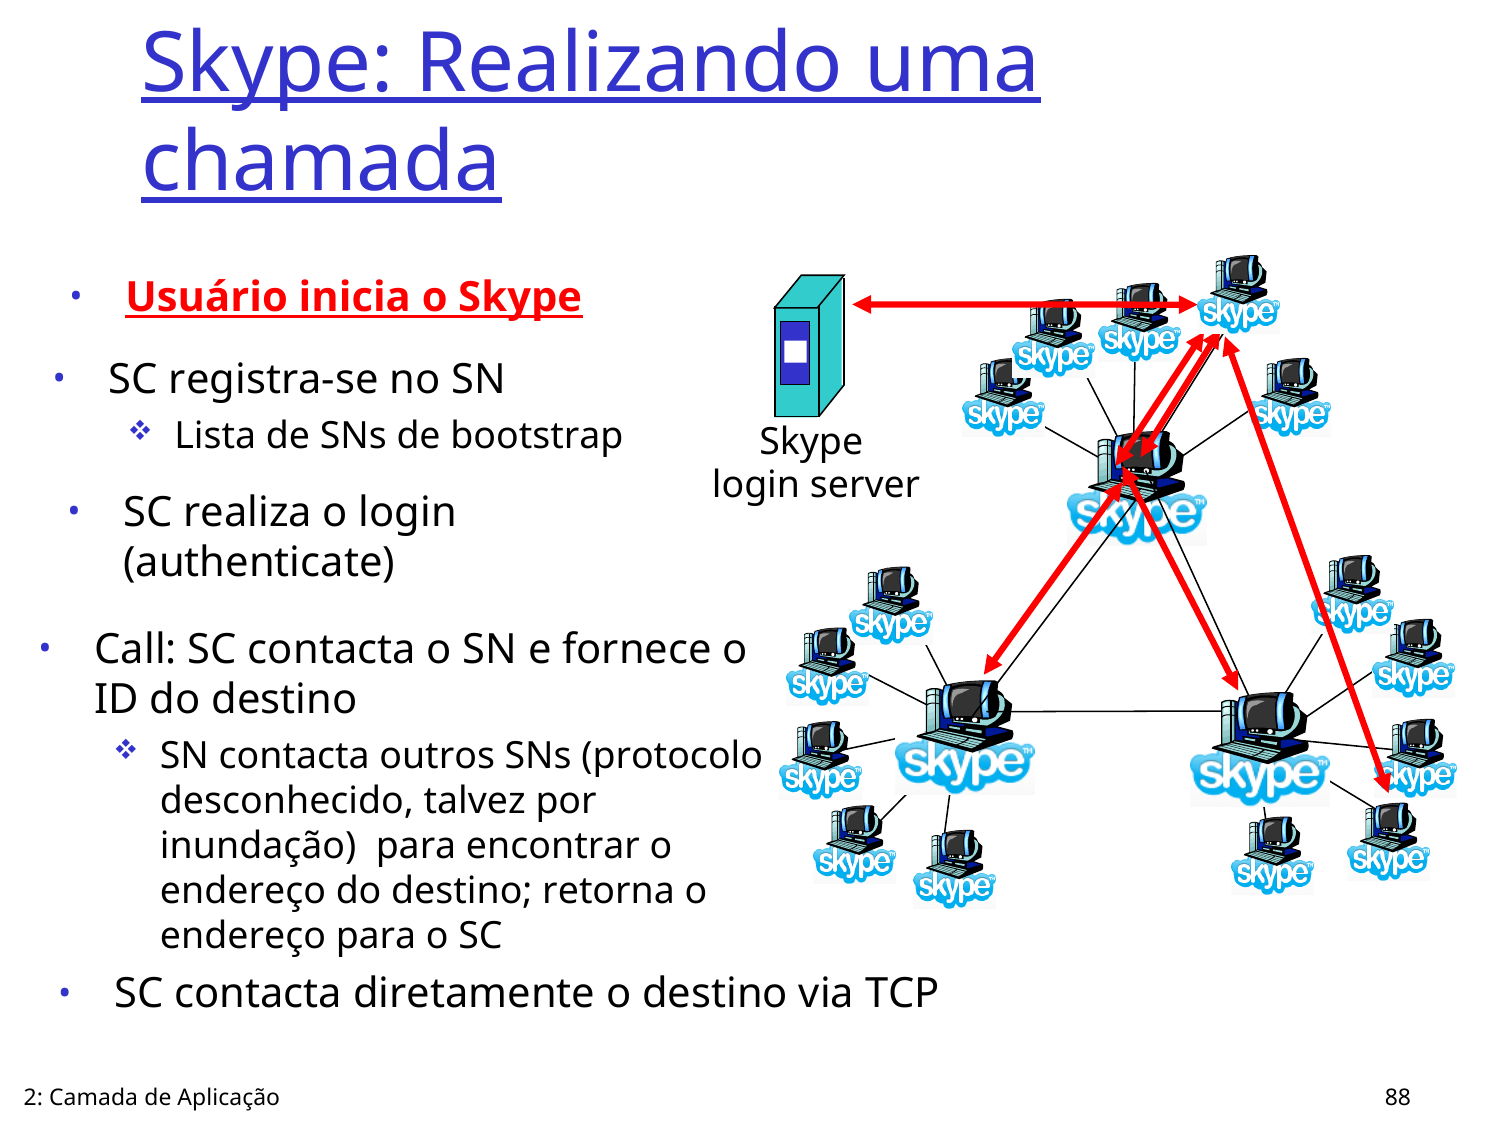

# Skype: Realizando uma chamada
Usuário inicia o Skype
SC registra-se no SN
Lista de SNs de bootstrap
Skype
login server
SC realiza o login (authenticate)
Call: SC contacta o SN e fornece o ID do destino
SN contacta outros SNs (protocolo desconhecido, talvez por inundação) para encontrar o endereço do destino; retorna o endereço para o SC
SC contacta diretamente o destino via TCP
88